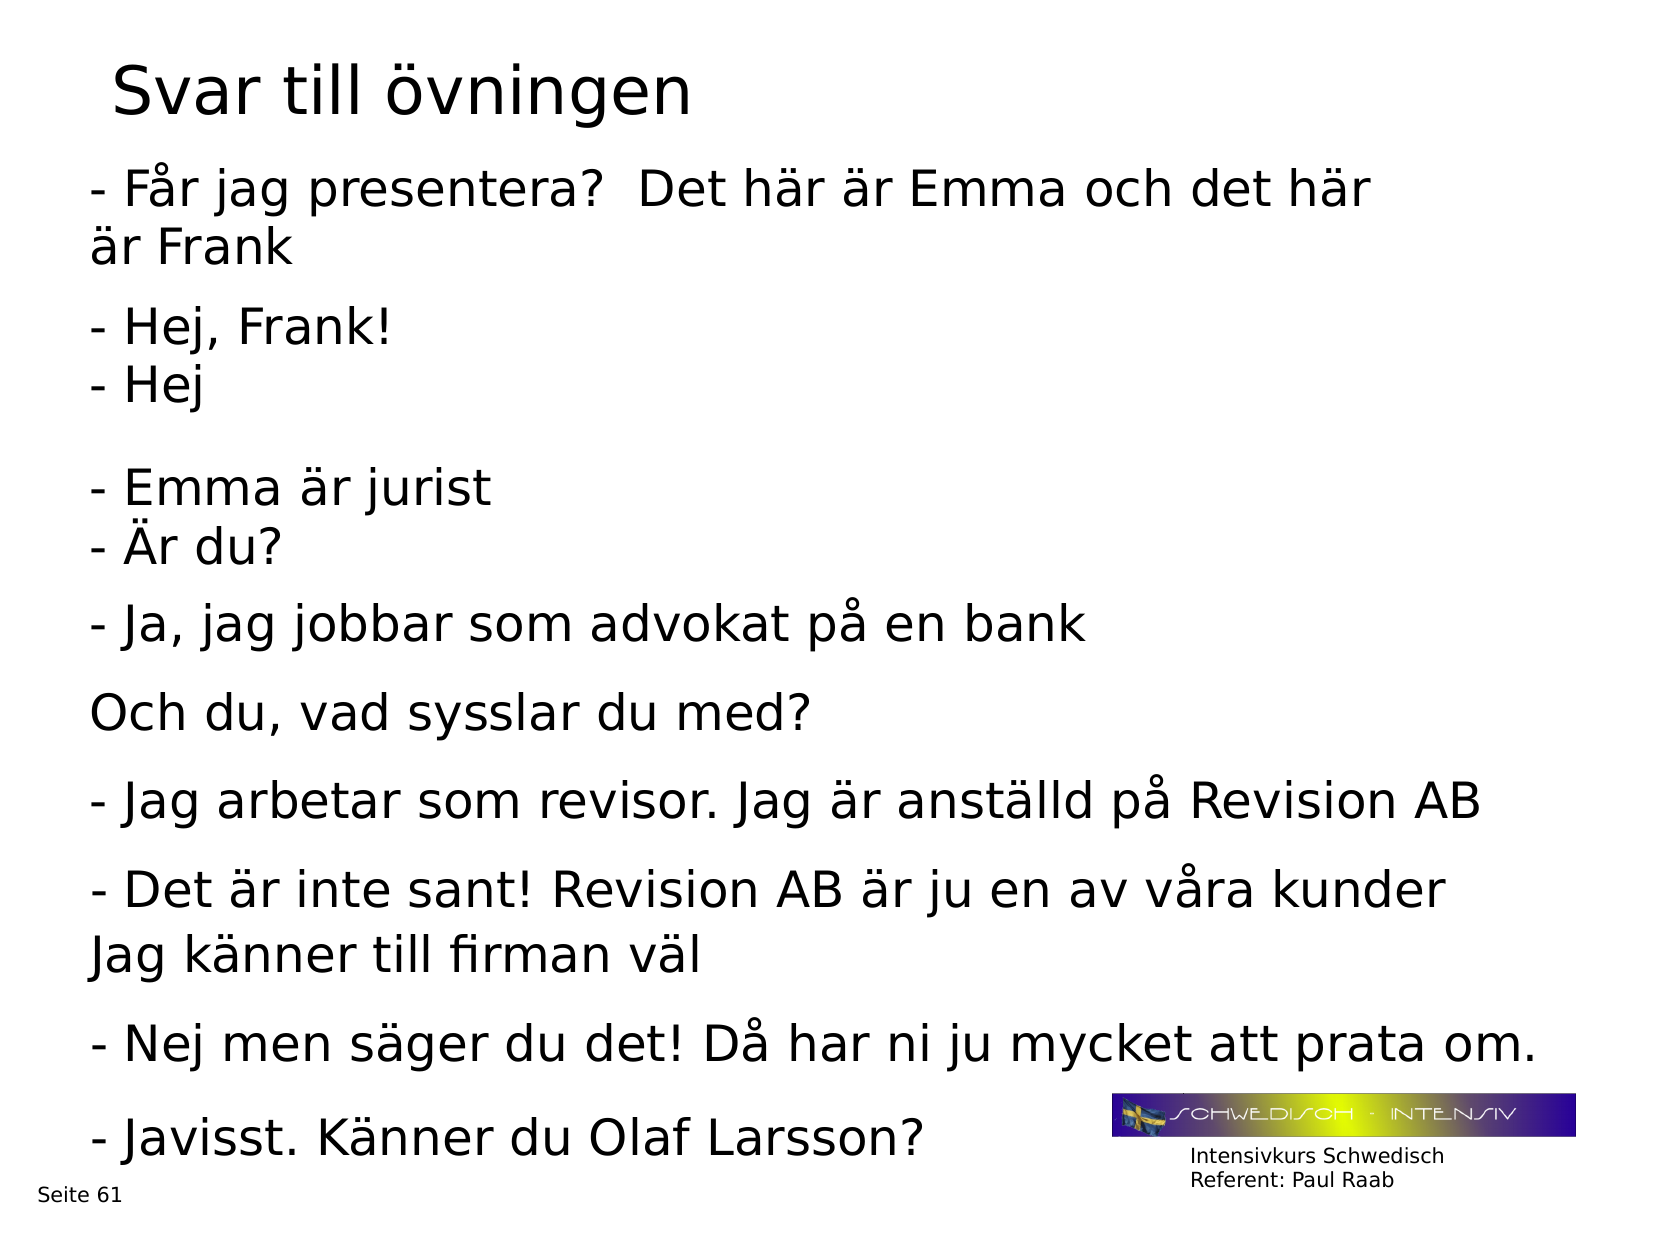

Svar till övningen
- Får jag presentera? Det här är Emma och det här är Frank
- Hej, Frank!
- Hej
- Emma är jurist
- Är du?
- Ja, jag jobbar som advokat på en bank
Och du, vad sysslar du med?
- Jag arbetar som revisor. Jag är anställd på Revision AB
- Det är inte sant! Revision AB är ju en av våra kunder
Jag känner till firman väl
- Nej men säger du det! Då har ni ju mycket att prata om.
- Javisst. Känner du Olaf Larsson?